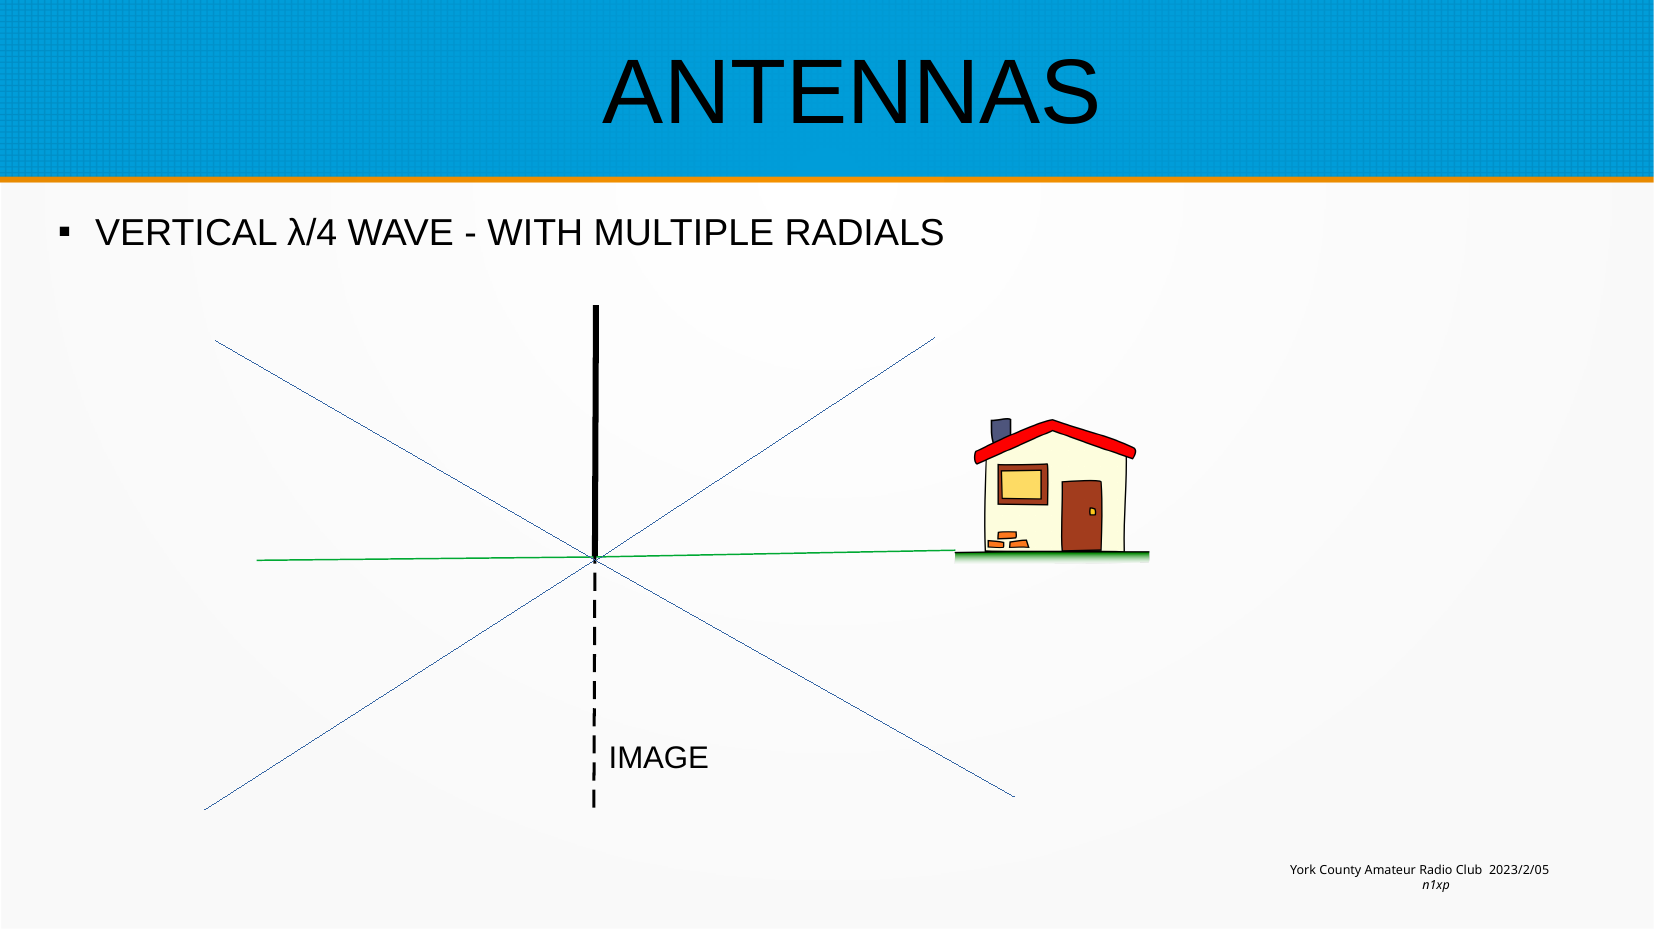

ANTENNAS
VERTICAL λ/4 WAVE - WITH MULTIPLE RADIALS
IMAGE
York County Amateur Radio Club 2023/2/05
n1xp